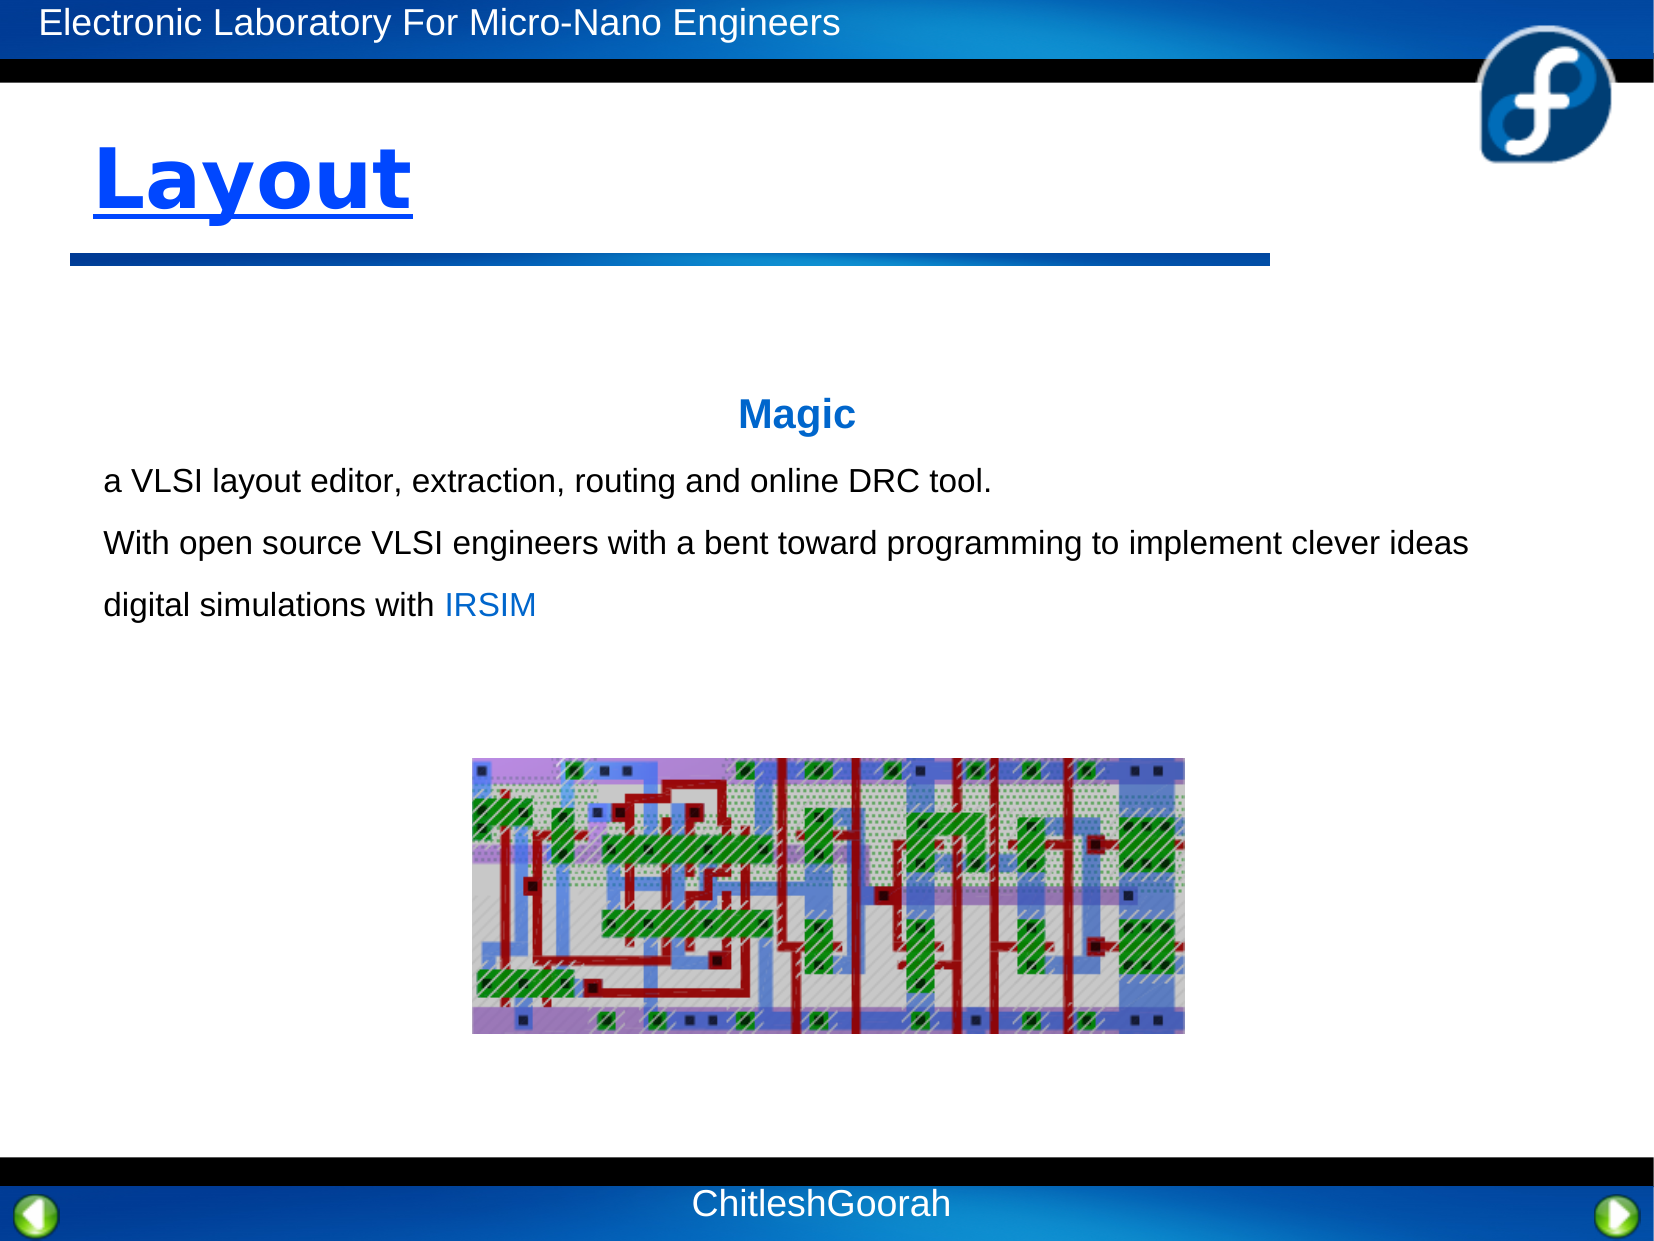

Layout
Magic
a VLSI layout editor, extraction, routing and online DRC tool.
With open source VLSI engineers with a bent toward programming to implement clever ideas
digital simulations with IRSIM